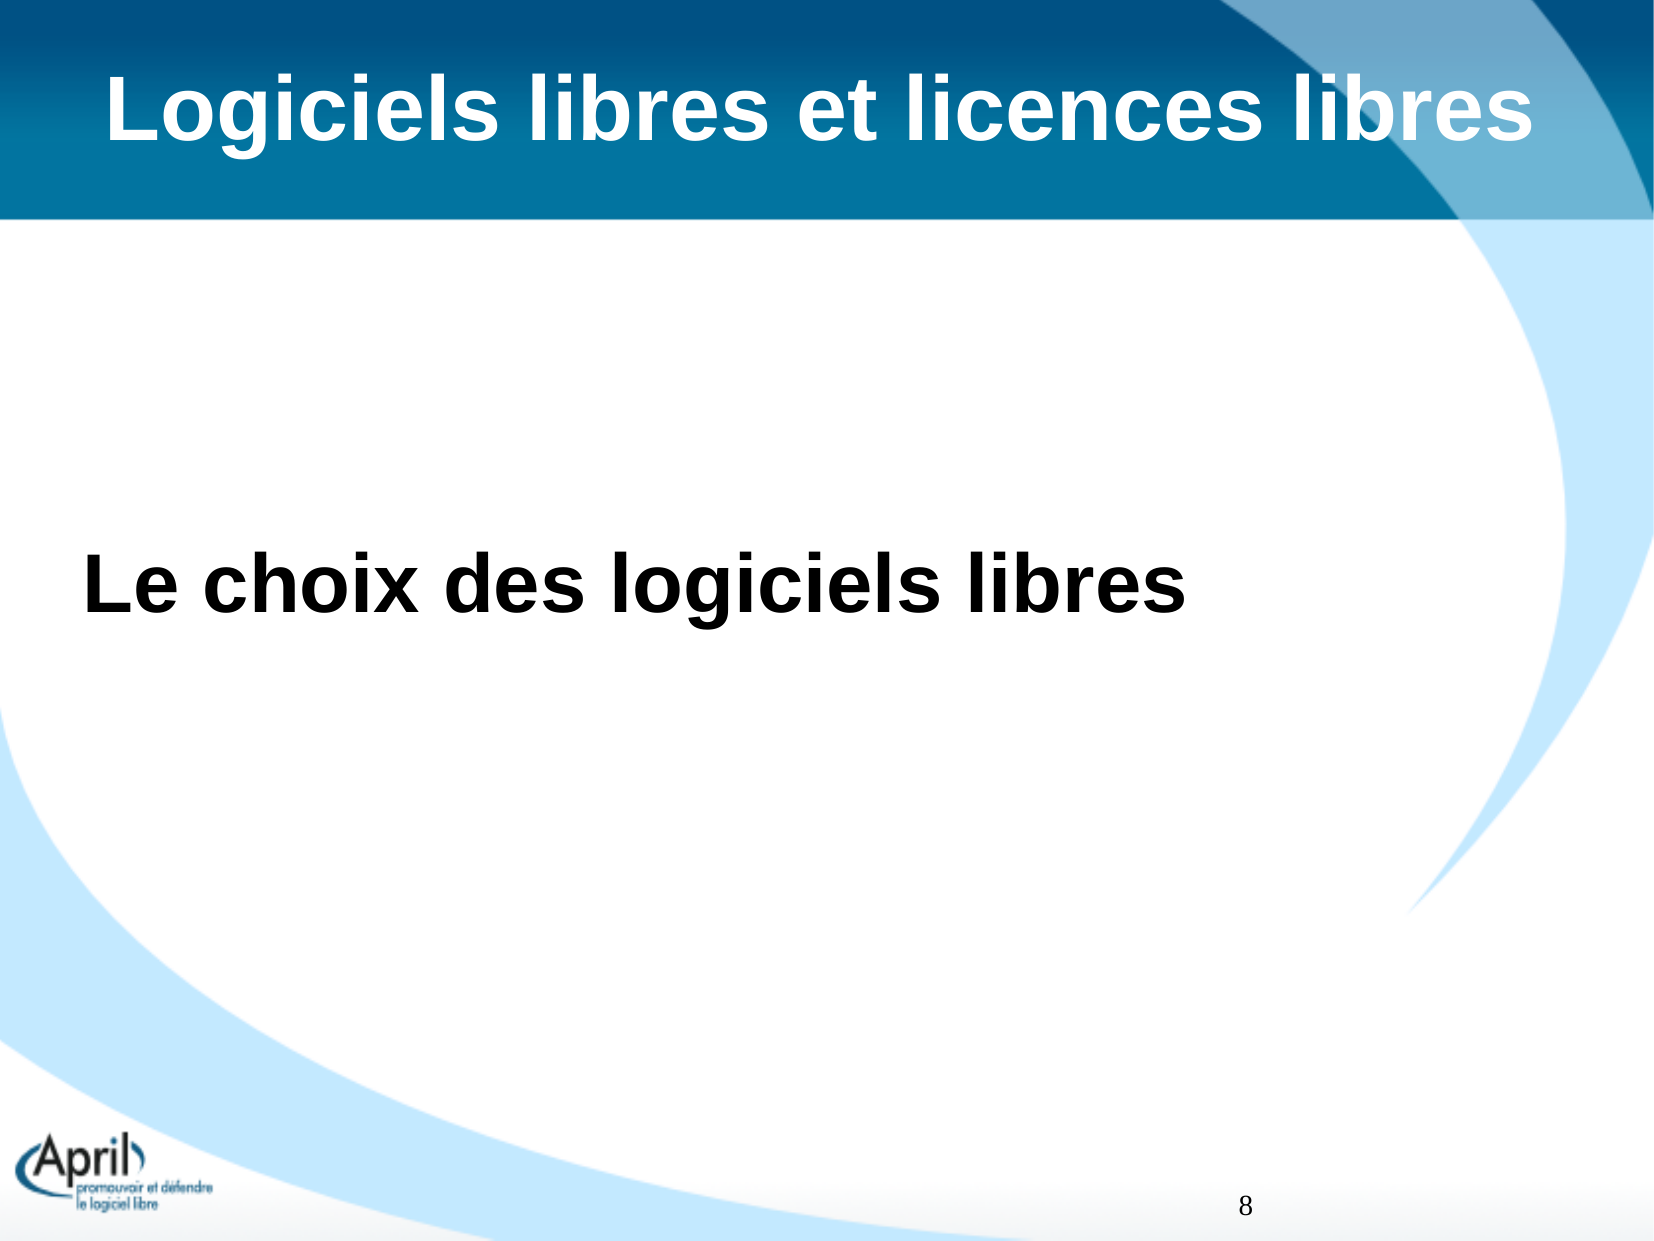

# Logiciels libres et licences libres
Le choix des logiciels libres